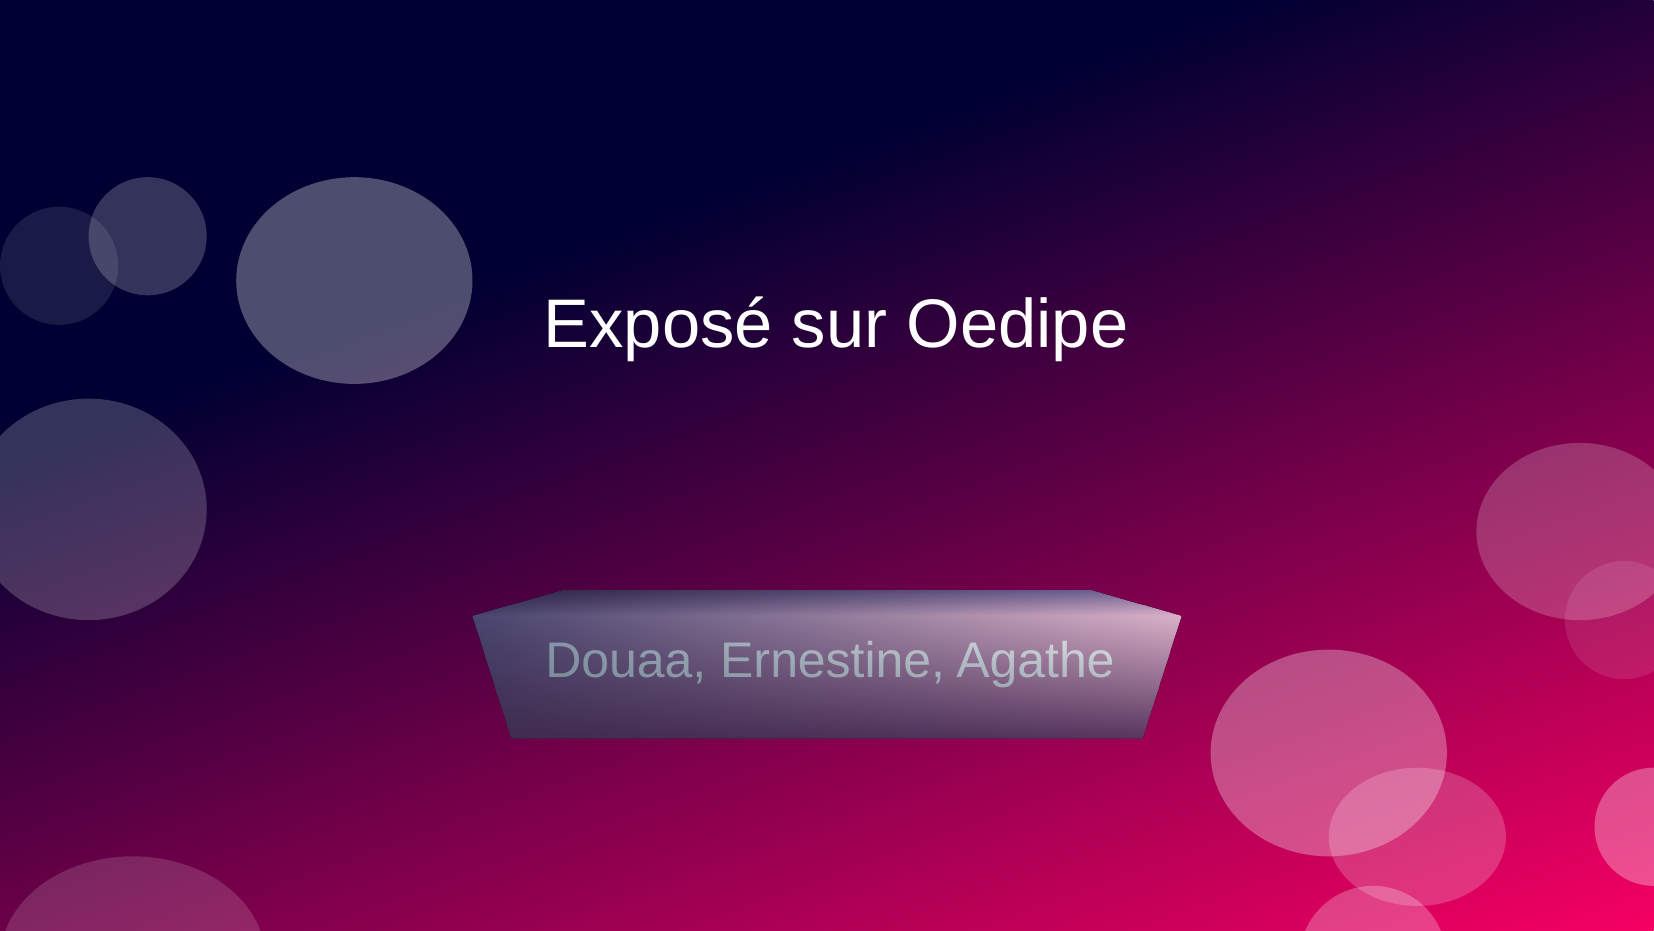

# Exposé sur Oedipe
Douaa, Ernestine, Agathe